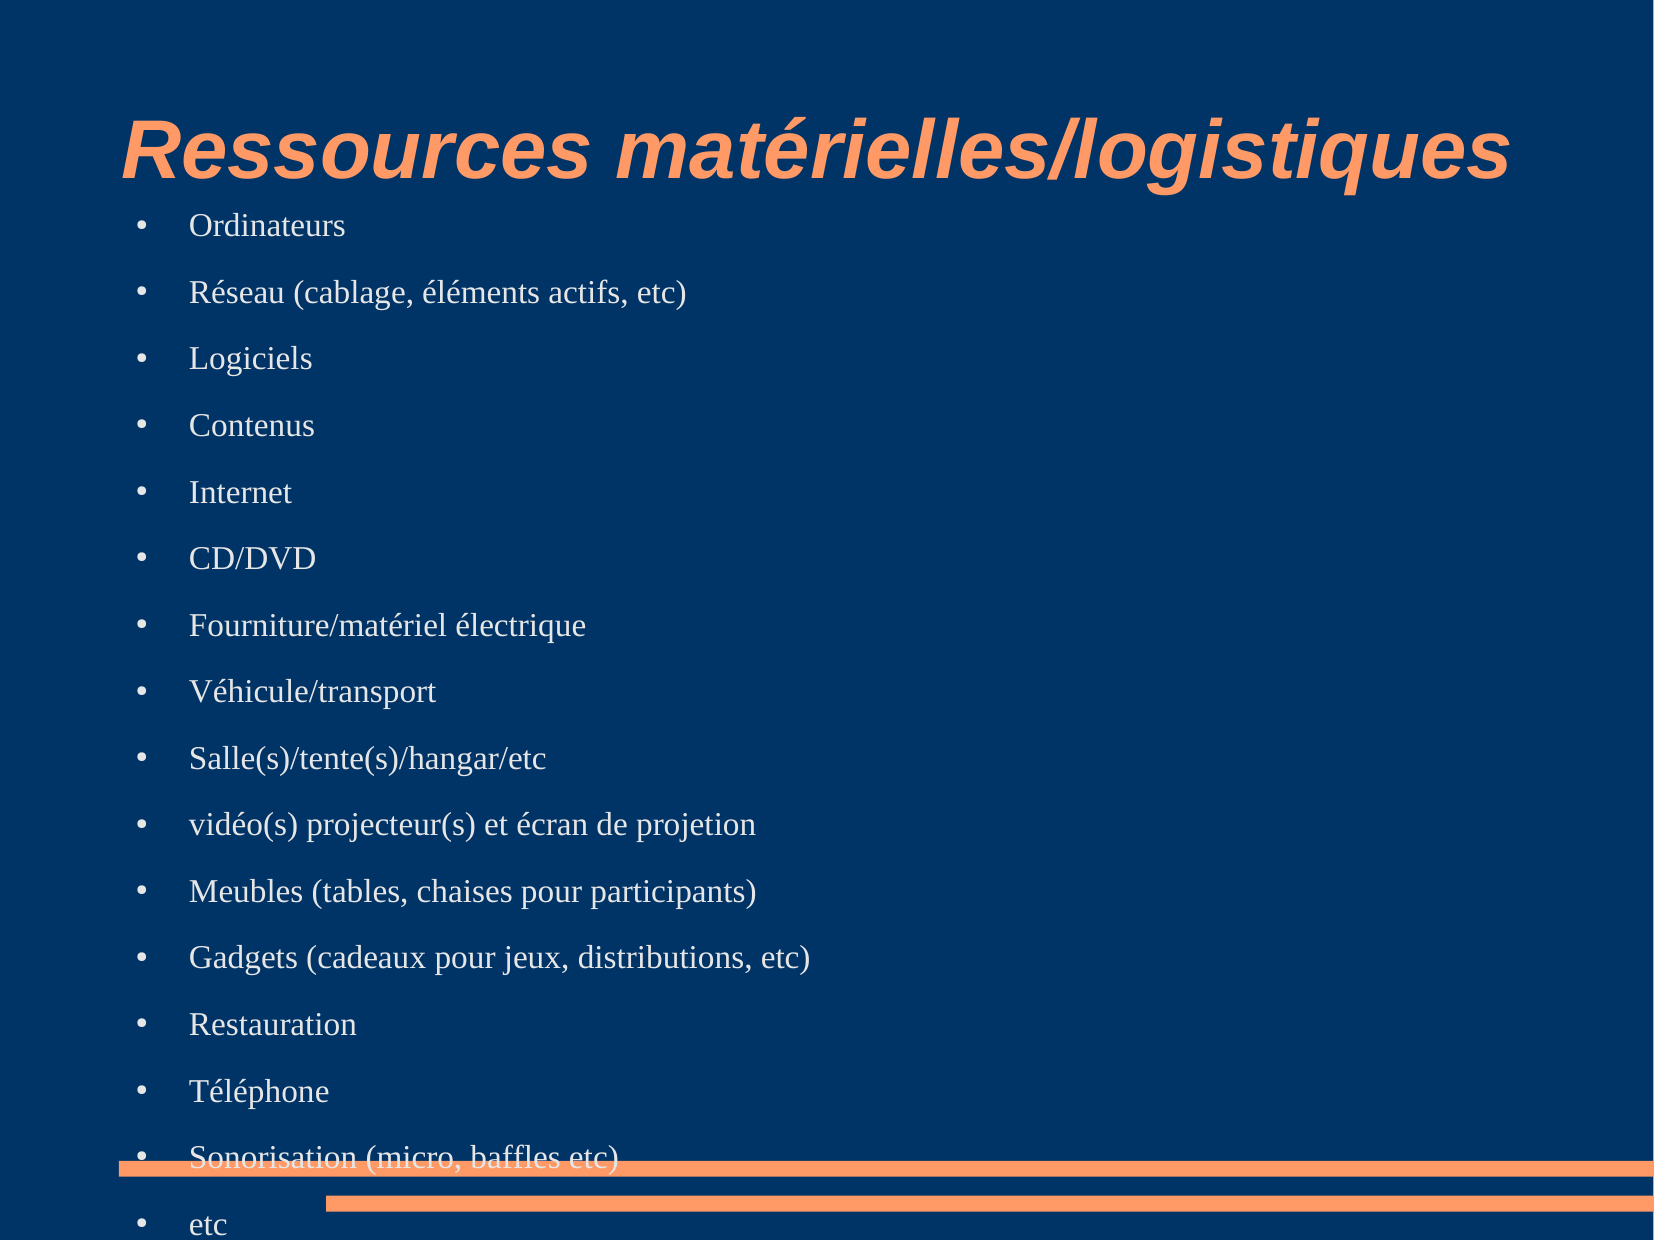

# Ressources matérielles/logistiques
Ordinateurs
Réseau (cablage, éléments actifs, etc)
Logiciels
Contenus
Internet
CD/DVD
Fourniture/matériel électrique
Véhicule/transport
Salle(s)/tente(s)/hangar/etc
vidéo(s) projecteur(s) et écran de projetion
Meubles (tables, chaises pour participants)
Gadgets (cadeaux pour jeux, distributions, etc)
Restauration
Téléphone
Sonorisation (micro, baffles etc)
etc